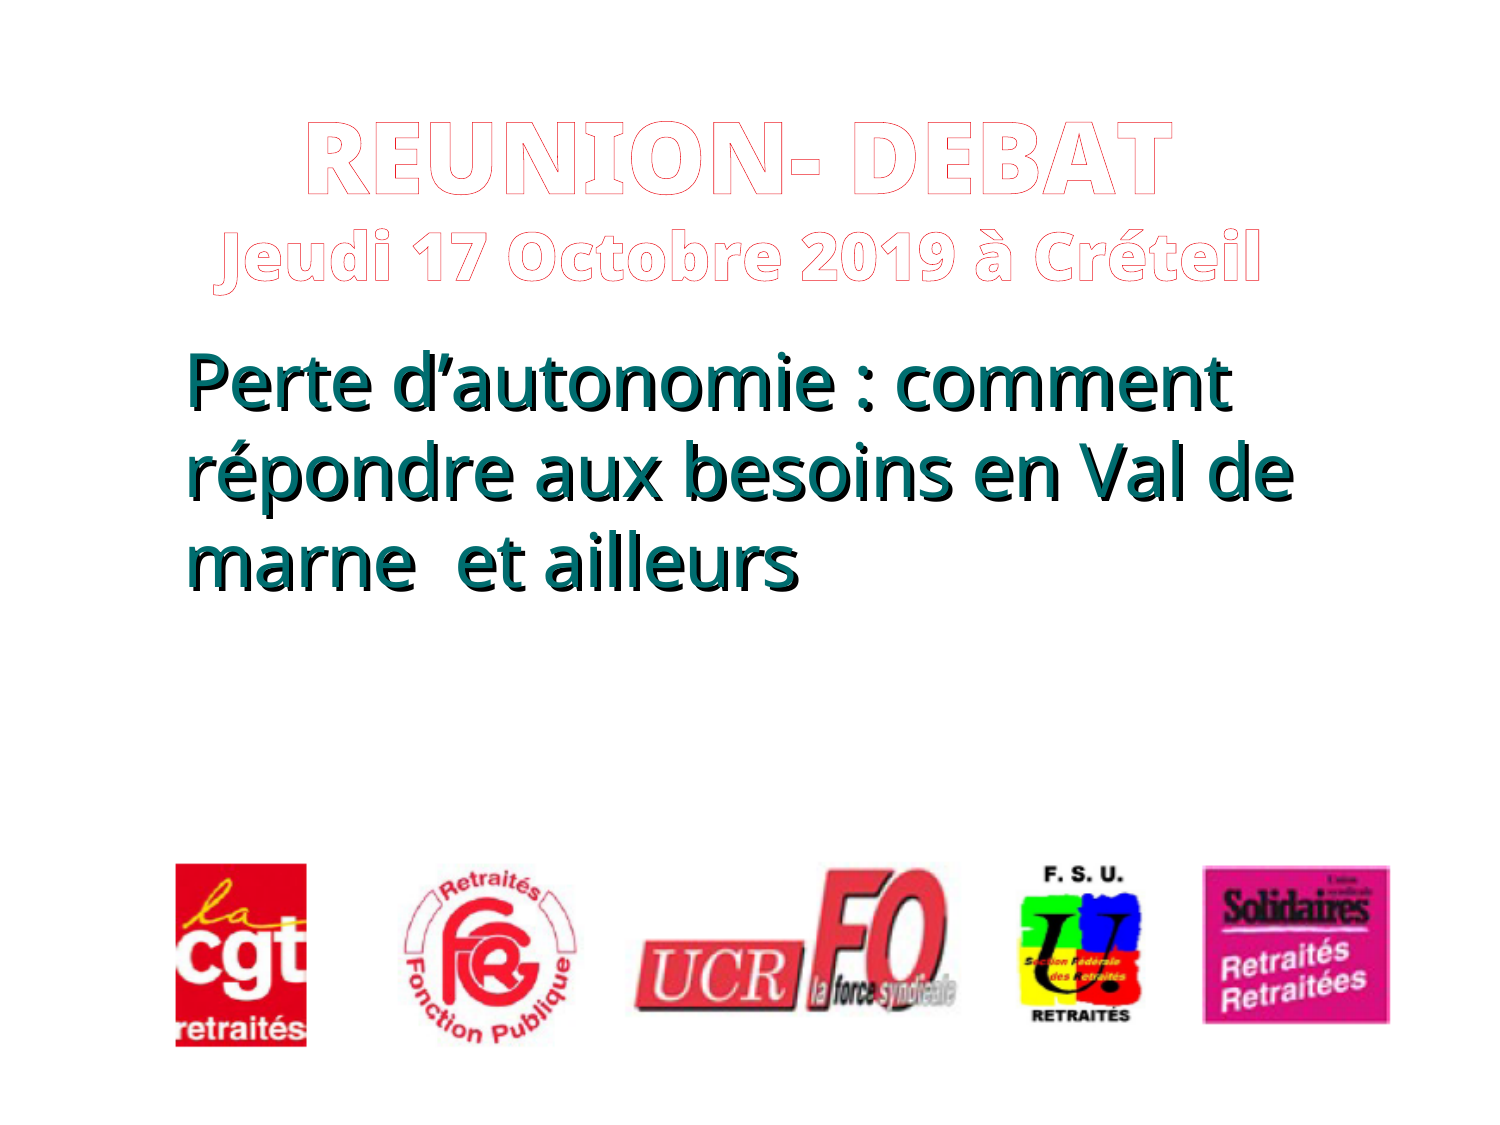

# REUNION- DEBAT Jeudi 17 Octobre 2019 à Créteil
Perte d’autonomie : comment répondre aux besoins en Val de marne et ailleurs